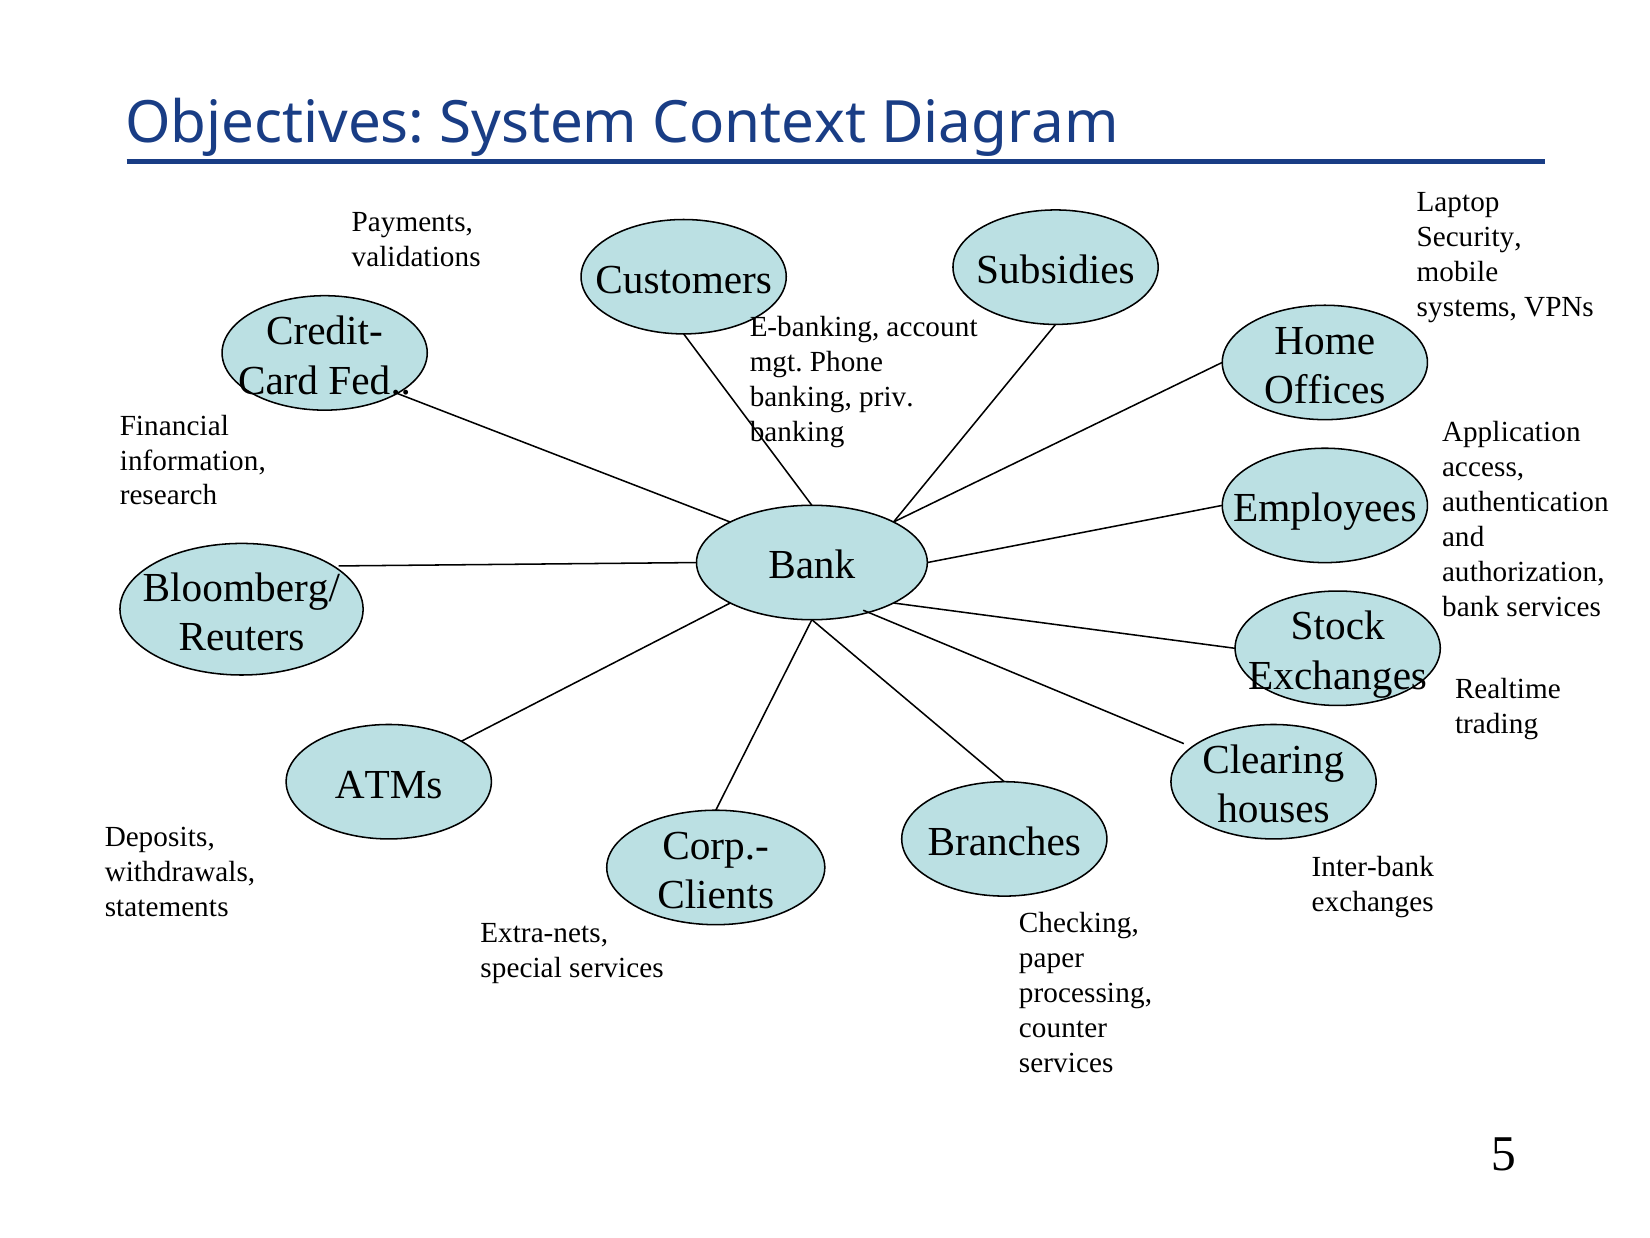

# Objectives: System Context Diagram
Laptop Security, mobile systems, VPNs
Payments, validations
Subsidies
Customers
Credit-
Card Fed..
E-banking, account mgt. Phone banking, priv. banking
Home
Offices
Financial information, research
Application access, authentication and authorization, bank services
Employees
Bank
Bloomberg/
Reuters
Stock
Exchanges
Realtime trading
ATMs
Clearing
houses
Branches
Deposits, withdrawals, statements
Corp.-
Clients
Inter-bank exchanges
Checking, paper processing, counter services
Extra-nets, special services
5